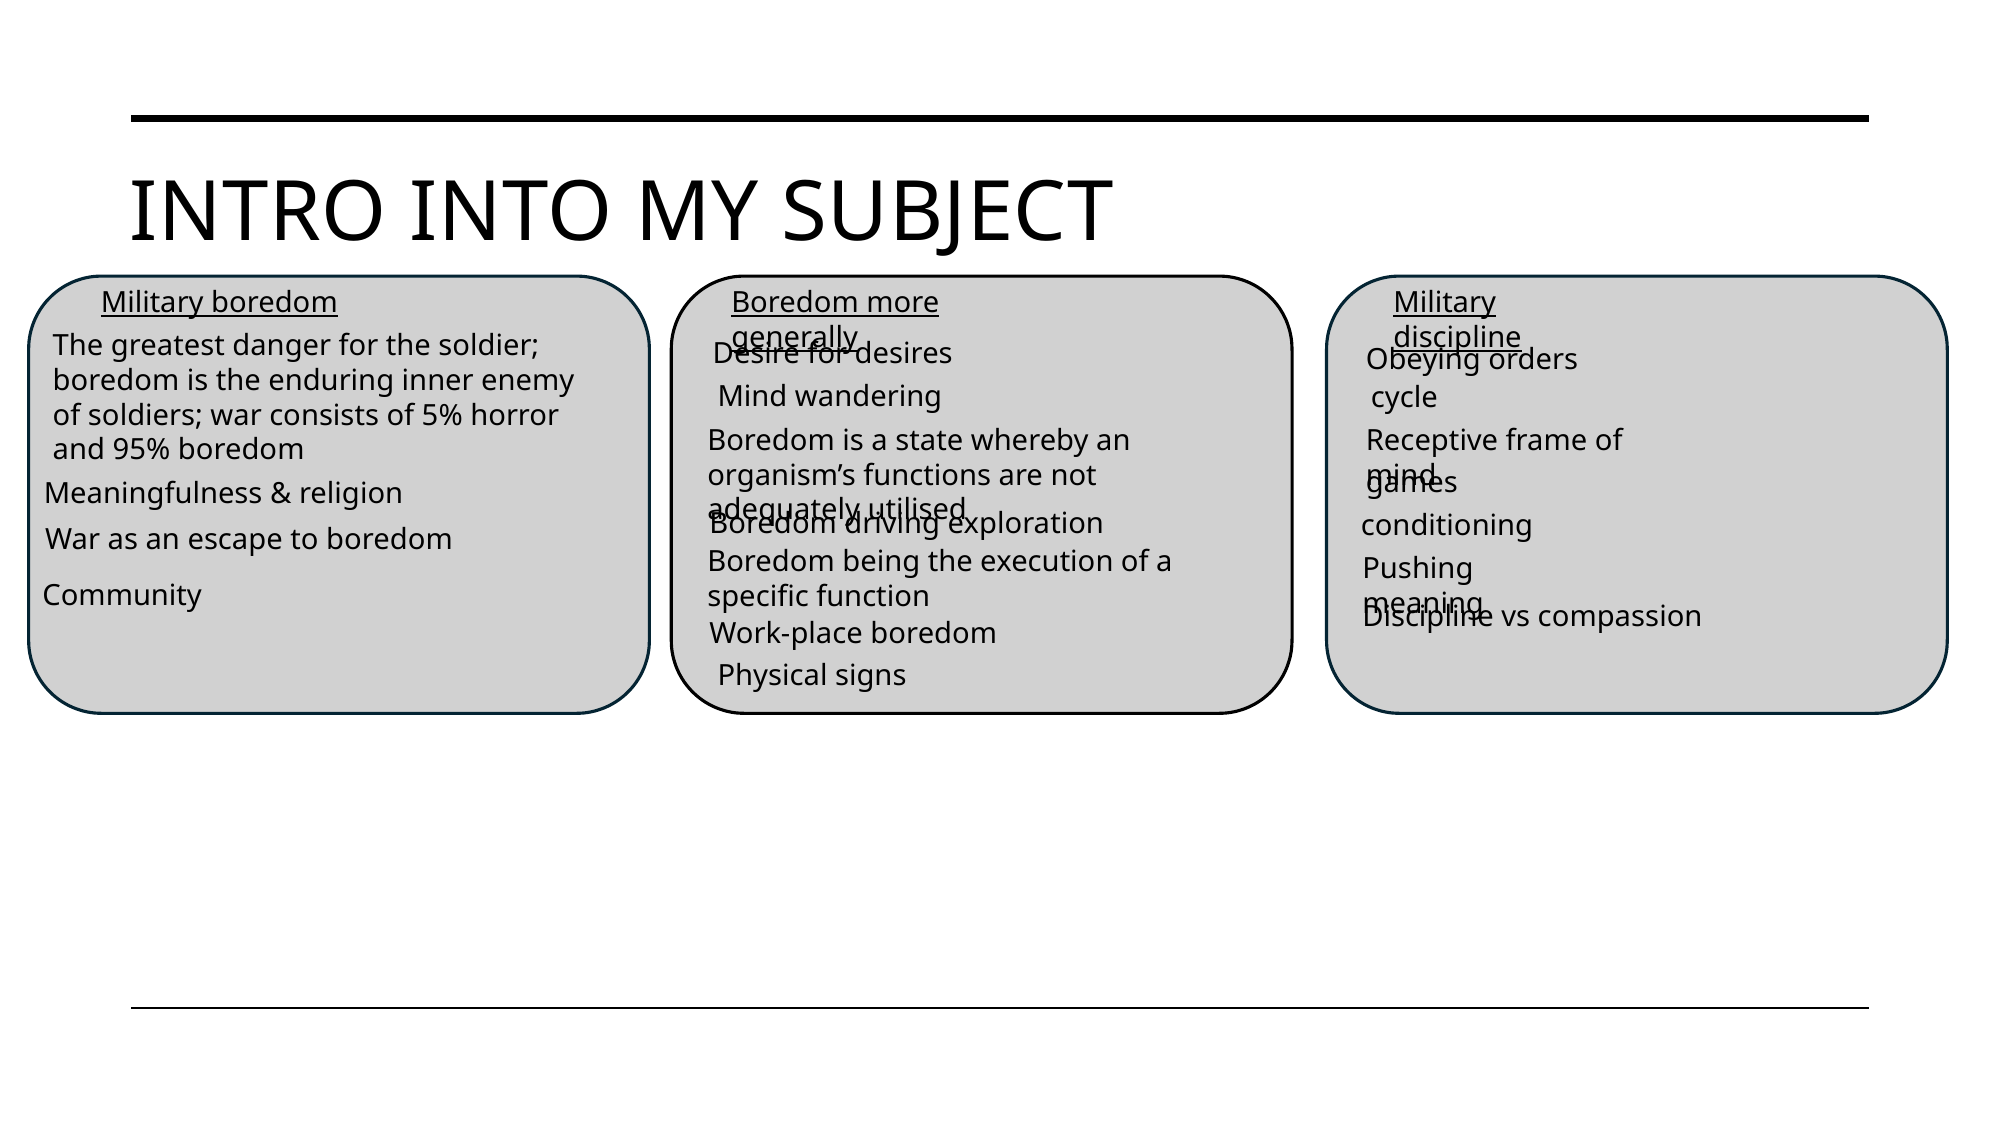

# Intro into my subject
Military boredom
Boredom more generally
Military discipline
The greatest danger for the soldier; boredom is the enduring inner enemy of soldiers; war consists of 5% horror and 95% boredom
Desire for desires
Obeying orders
Mind wandering
cycle
Boredom is a state whereby an organism’s functions are not adequately utilised
Receptive frame of mind
games
Meaningfulness & religion
Boredom driving exploration
conditioning
War as an escape to boredom
Boredom being the execution of a specific function
Pushing meaning
Community
Discipline vs compassion
Work-place boredom
Physical signs